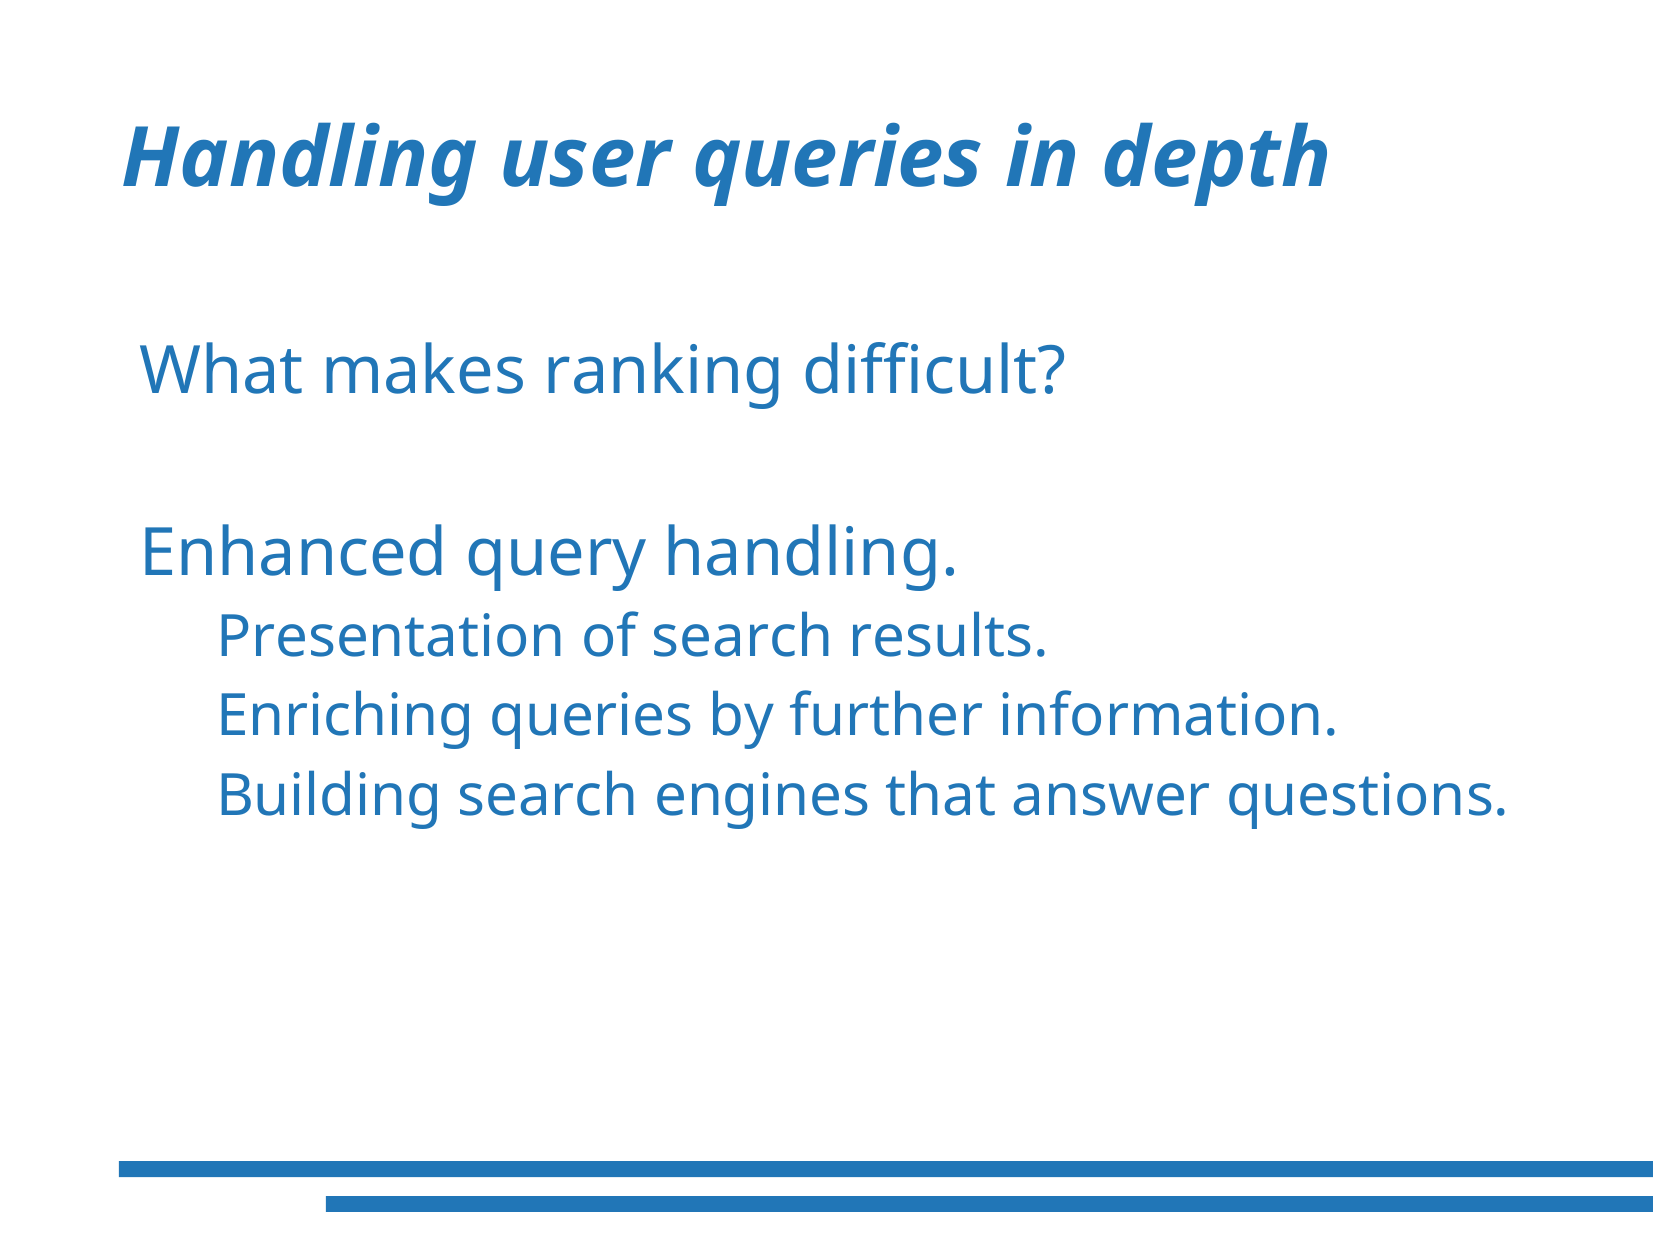

# Handling user queries in depth
What makes ranking difficult?
Enhanced query handling.
Presentation of search results.
Enriching queries by further information.
Building search engines that answer questions.